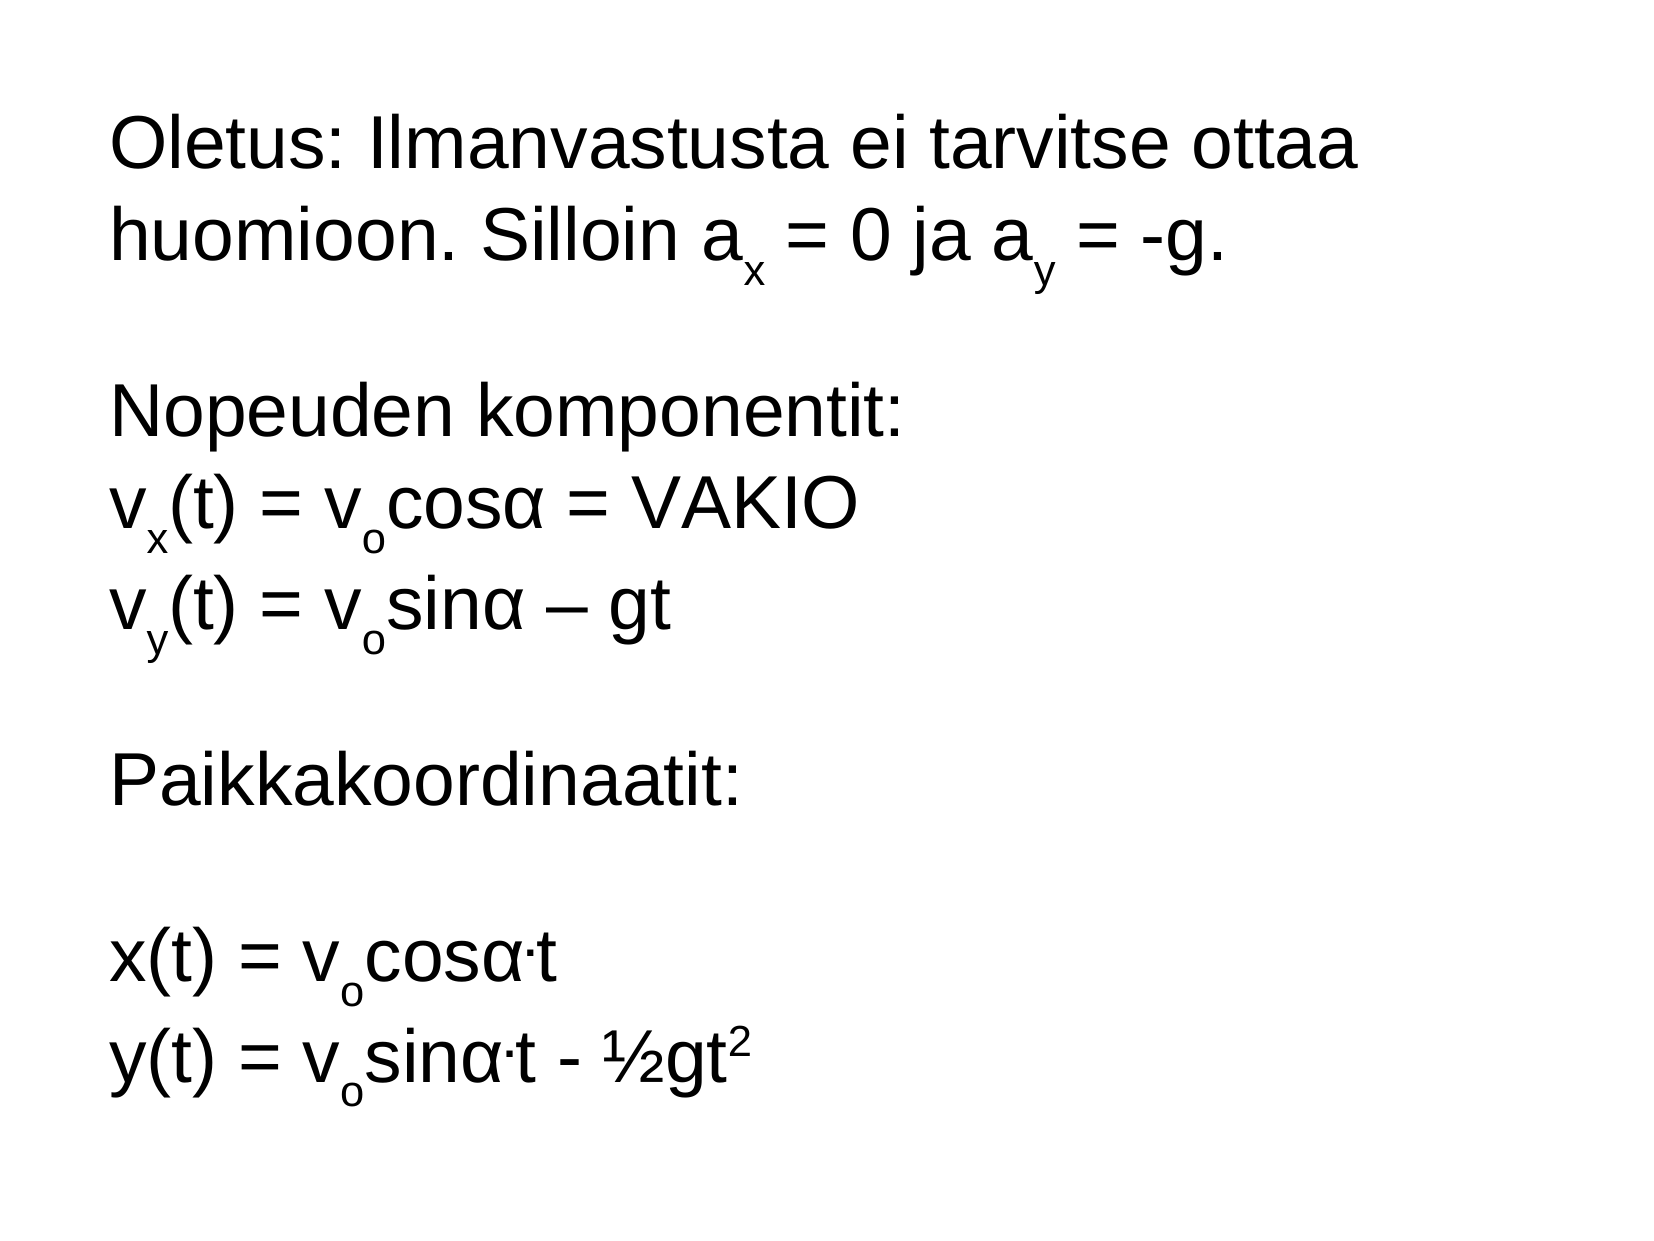

Oletus: Ilmanvastusta ei tarvitse ottaa huomioon. Silloin ax = 0 ja ay = -g.
Nopeuden komponentit:
vx(t) = vocosα = VAKIO
vy(t) = vosinα – gt
Paikkakoordinaatit:
x(t) = vocosα.t
y(t) = vosinα.t - ½gt2